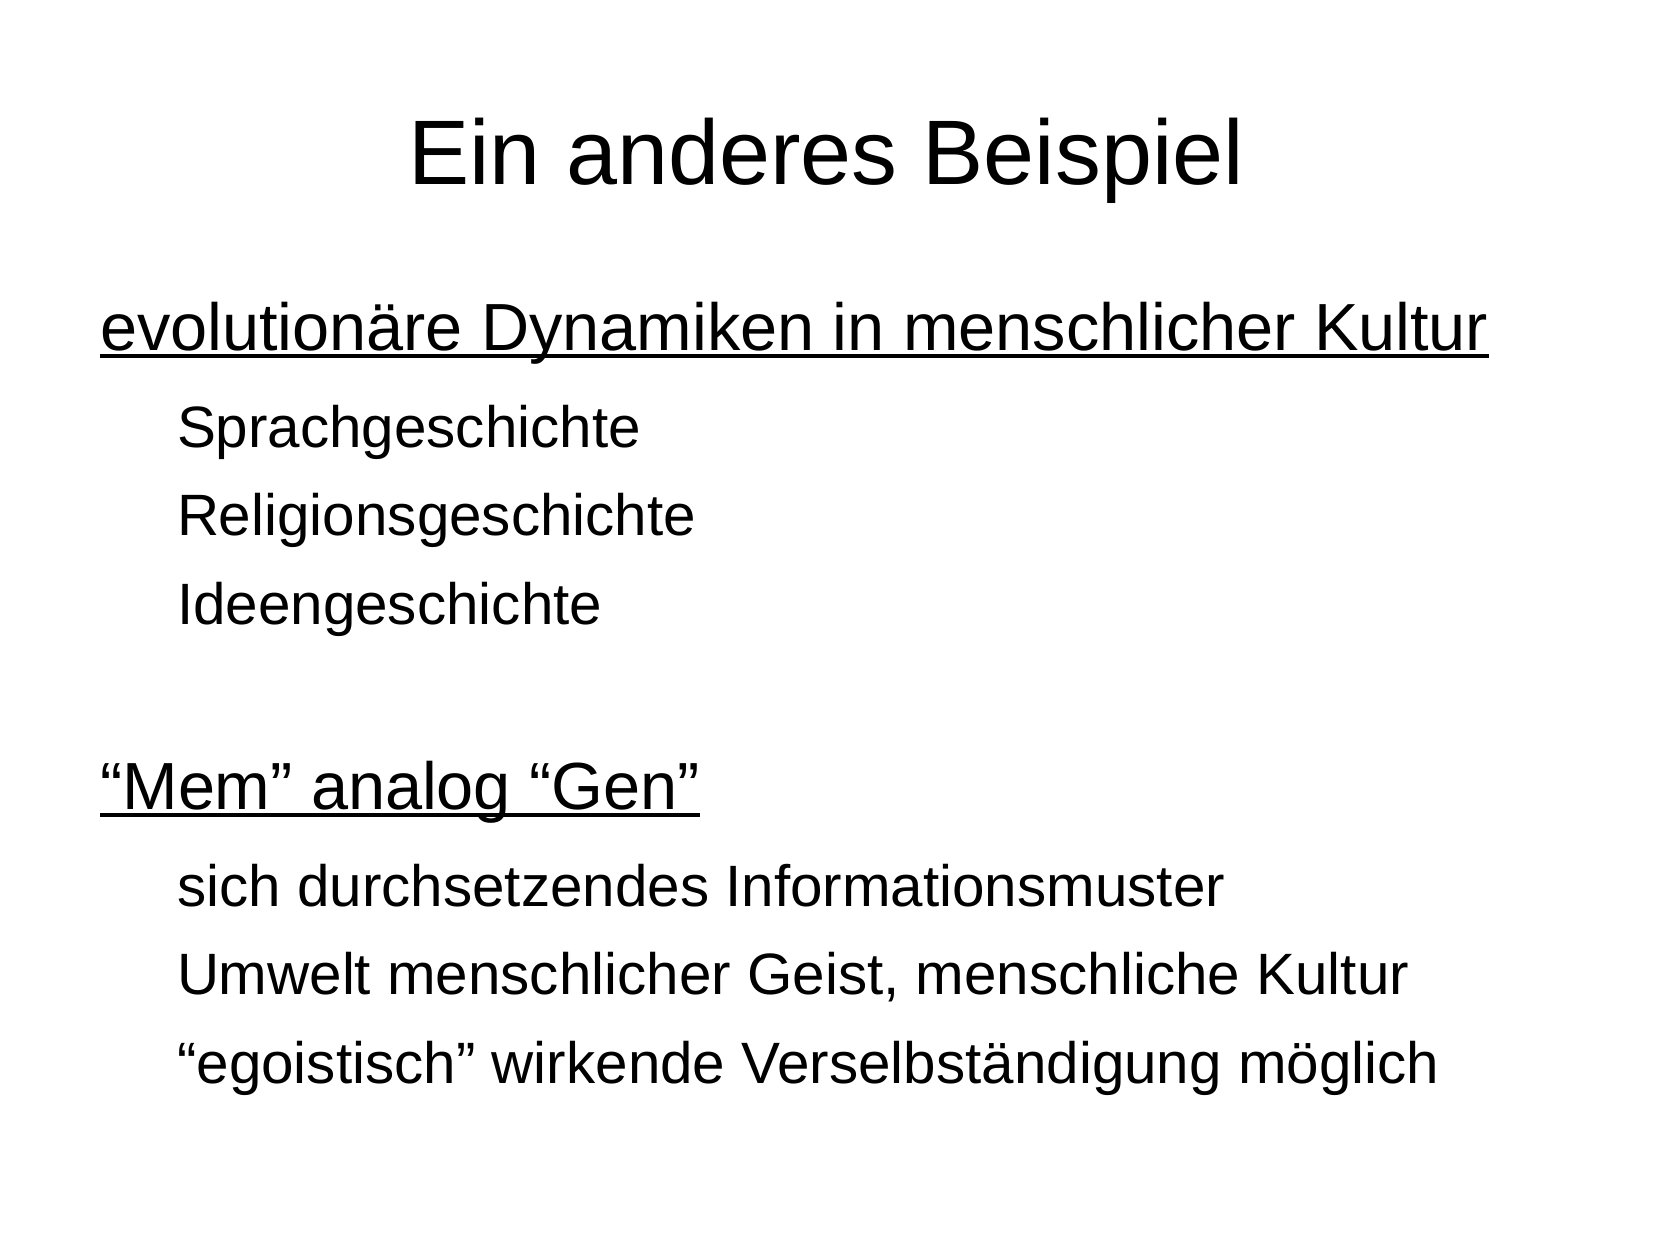

# Ein anderes Beispiel
evolutionäre Dynamiken in menschlicher Kultur
Sprachgeschichte
Religionsgeschichte
Ideengeschichte
“Mem” analog “Gen”
sich durchsetzendes Informationsmuster
Umwelt menschlicher Geist, menschliche Kultur
“egoistisch” wirkende Verselbständigung möglich